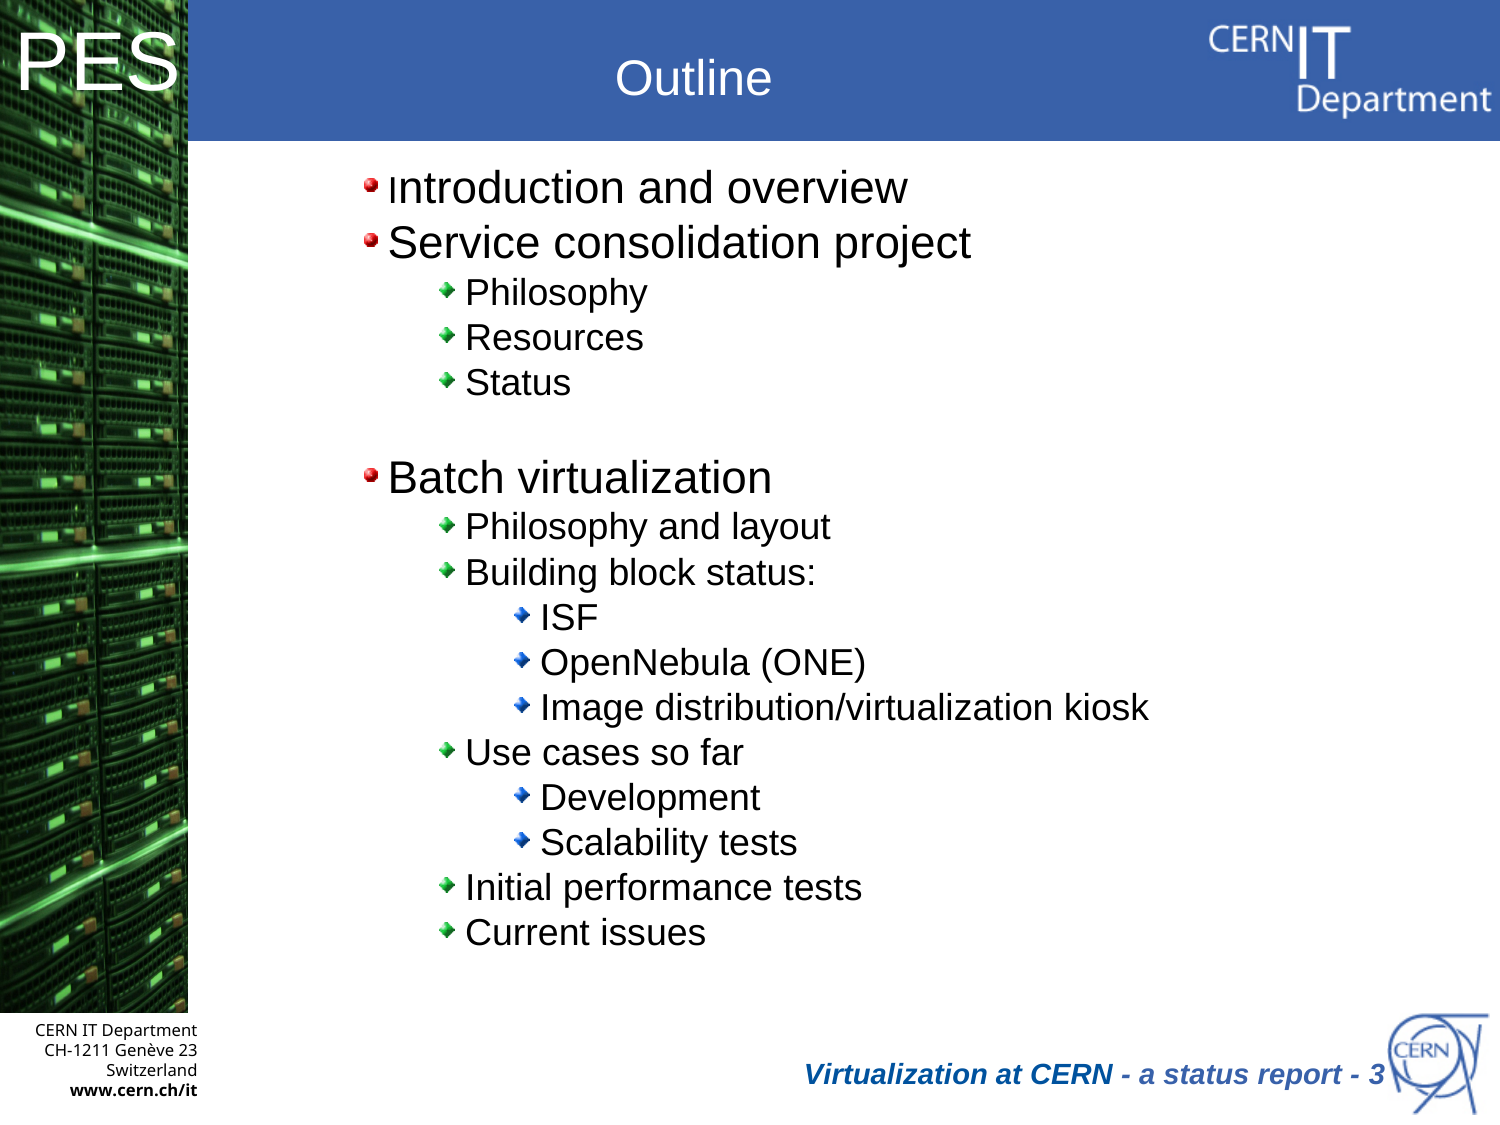

Outline
 Introduction and overview
 Service consolidation project
 Philosophy
 Resources
 Status
 Batch virtualization
 Philosophy and layout
 Building block status:
 ISF
 OpenNebula (ONE)
 Image distribution/virtualization kiosk
 Use cases so far
 Development
 Scalability tests
 Initial performance tests
 Current issues
Batch virtualization project at CERN